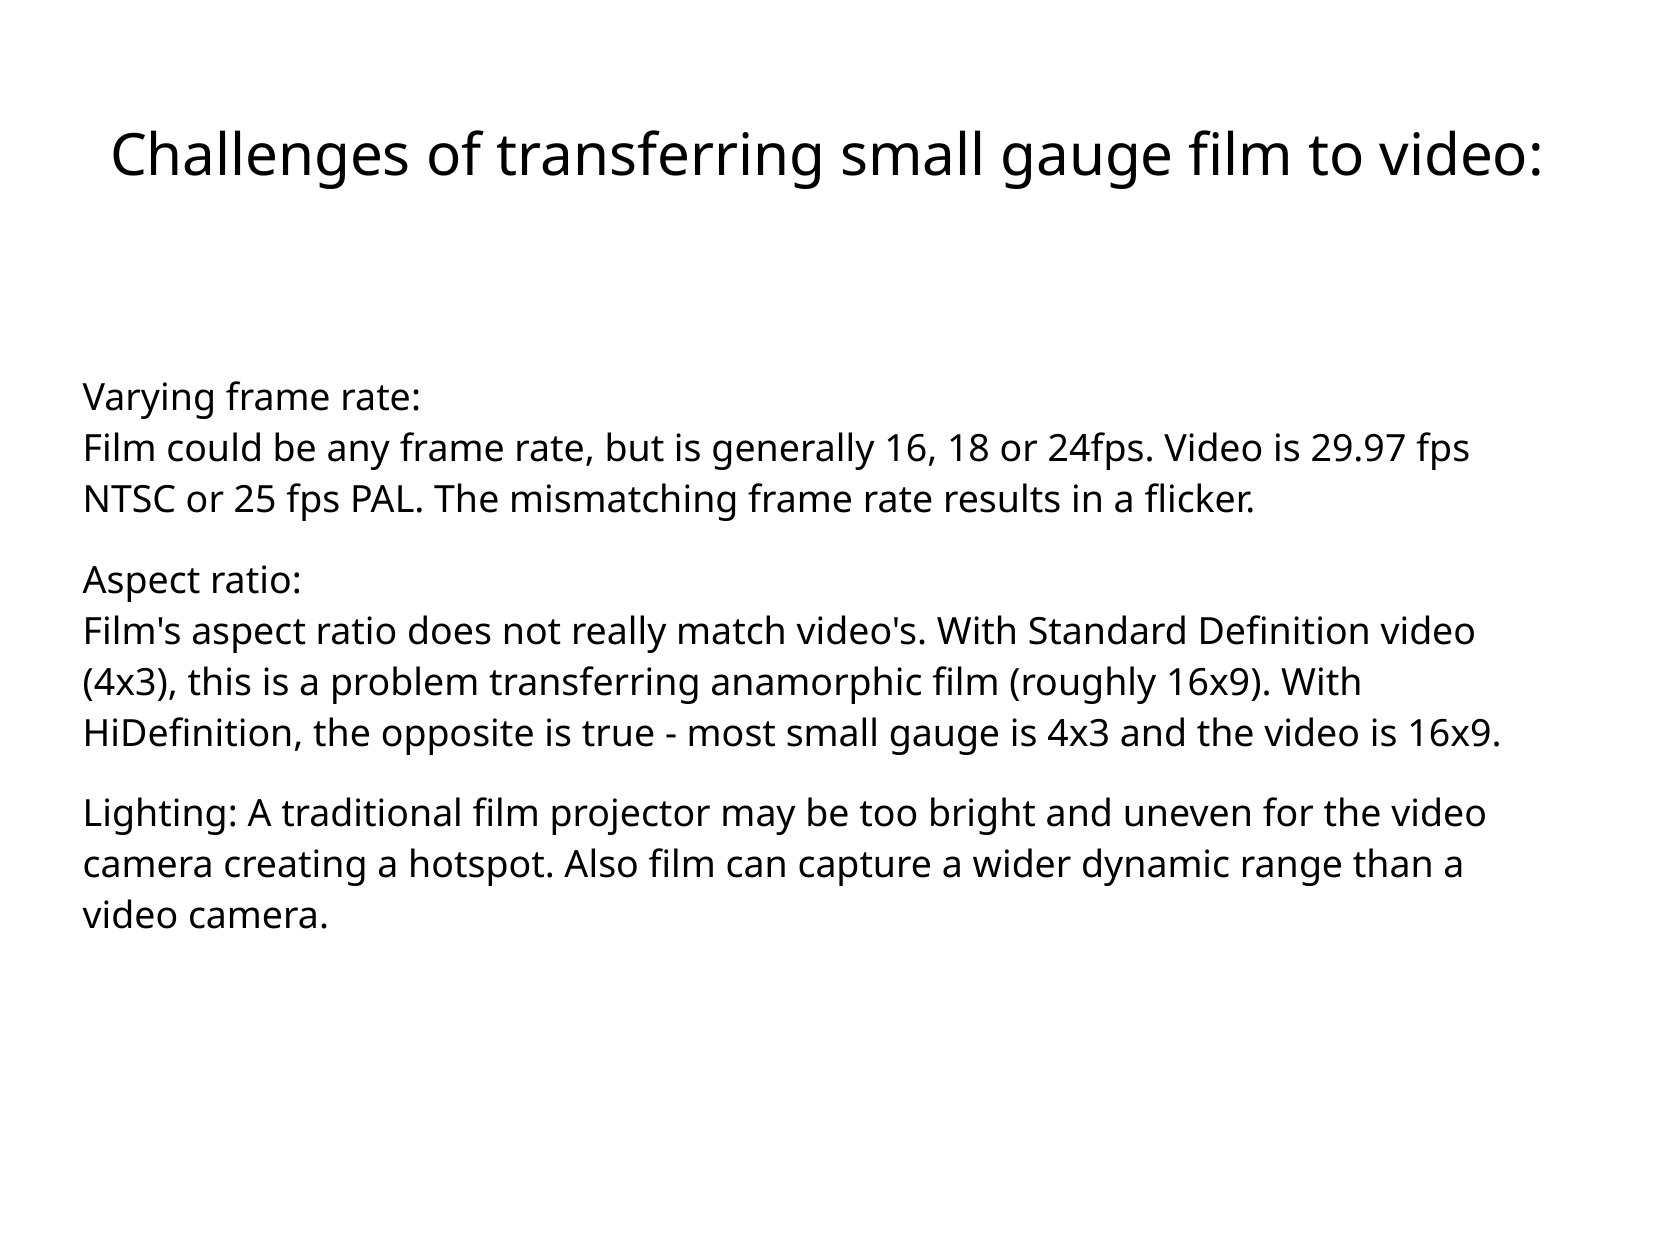

# Challenges of transferring small gauge film to video:
Varying frame rate:
Film could be any frame rate, but is generally 16, 18 or 24fps. Video is 29.97 fps NTSC or 25 fps PAL. The mismatching frame rate results in a flicker.
Aspect ratio:
Film's aspect ratio does not really match video's. With Standard Definition video (4x3), this is a problem transferring anamorphic film (roughly 16x9). With HiDefinition, the opposite is true - most small gauge is 4x3 and the video is 16x9.
Lighting: A traditional film projector may be too bright and uneven for the video camera creating a hotspot. Also film can capture a wider dynamic range than a video camera.